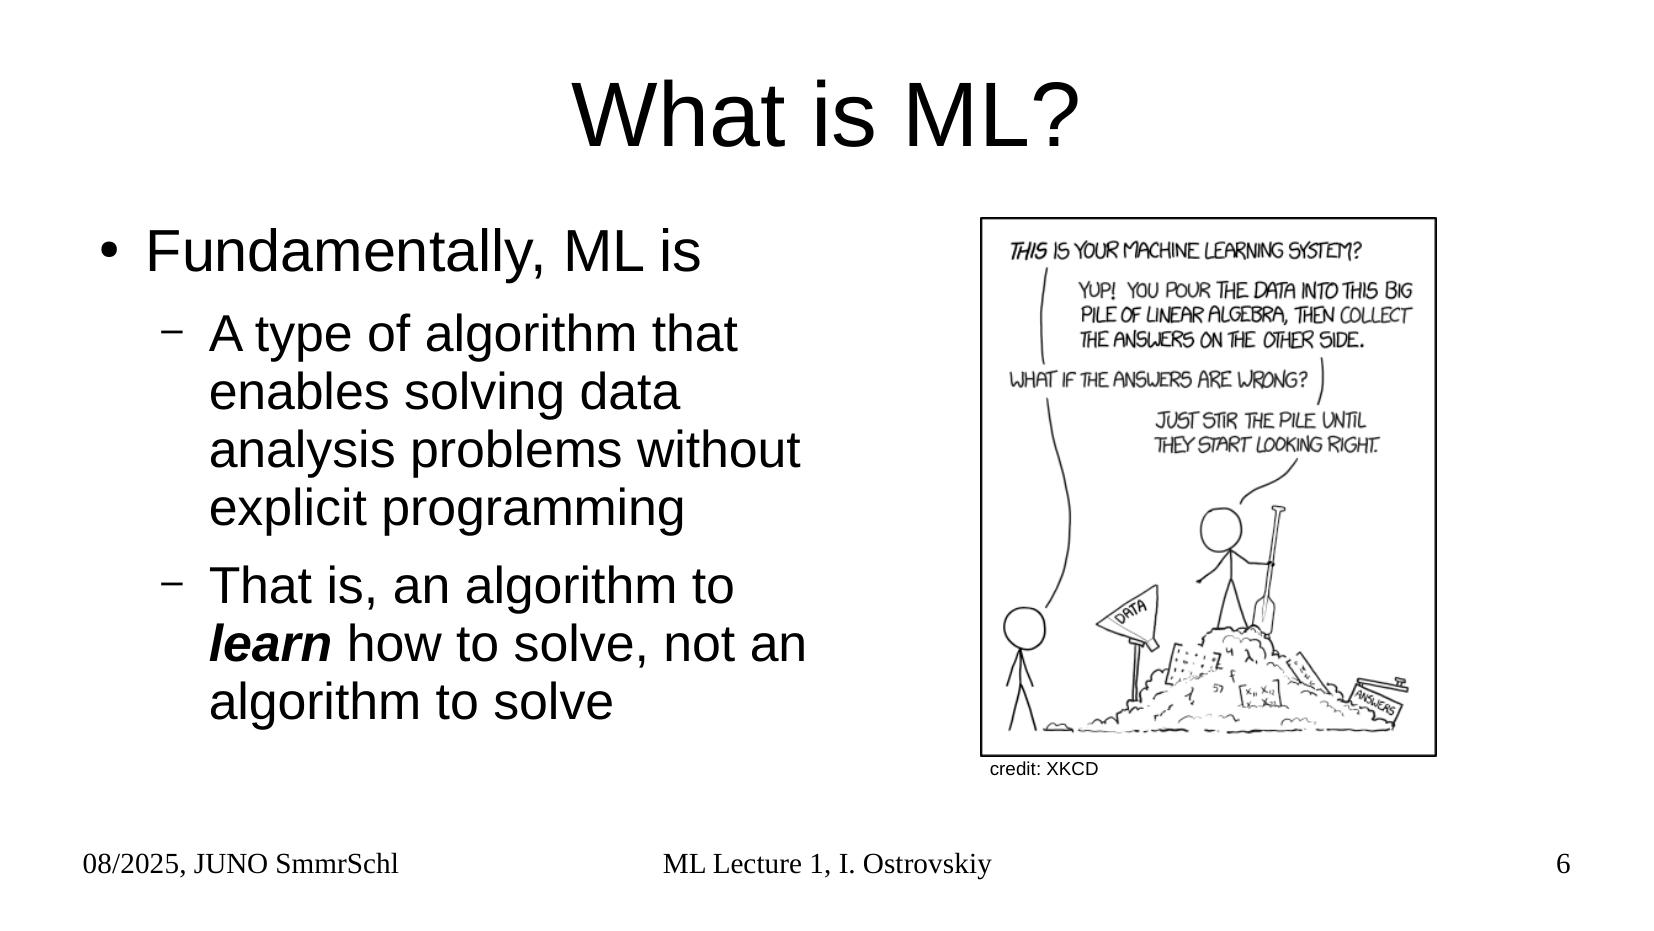

# What is ML?
Fundamentally, ML is
A type of algorithm that enables solving data analysis problems without explicit programming
That is, an algorithm to learn how to solve, not an algorithm to solve
credit: XKCD
08/2025, JUNO SmmrSchl
ML Lecture 1, I. Ostrovskiy
6